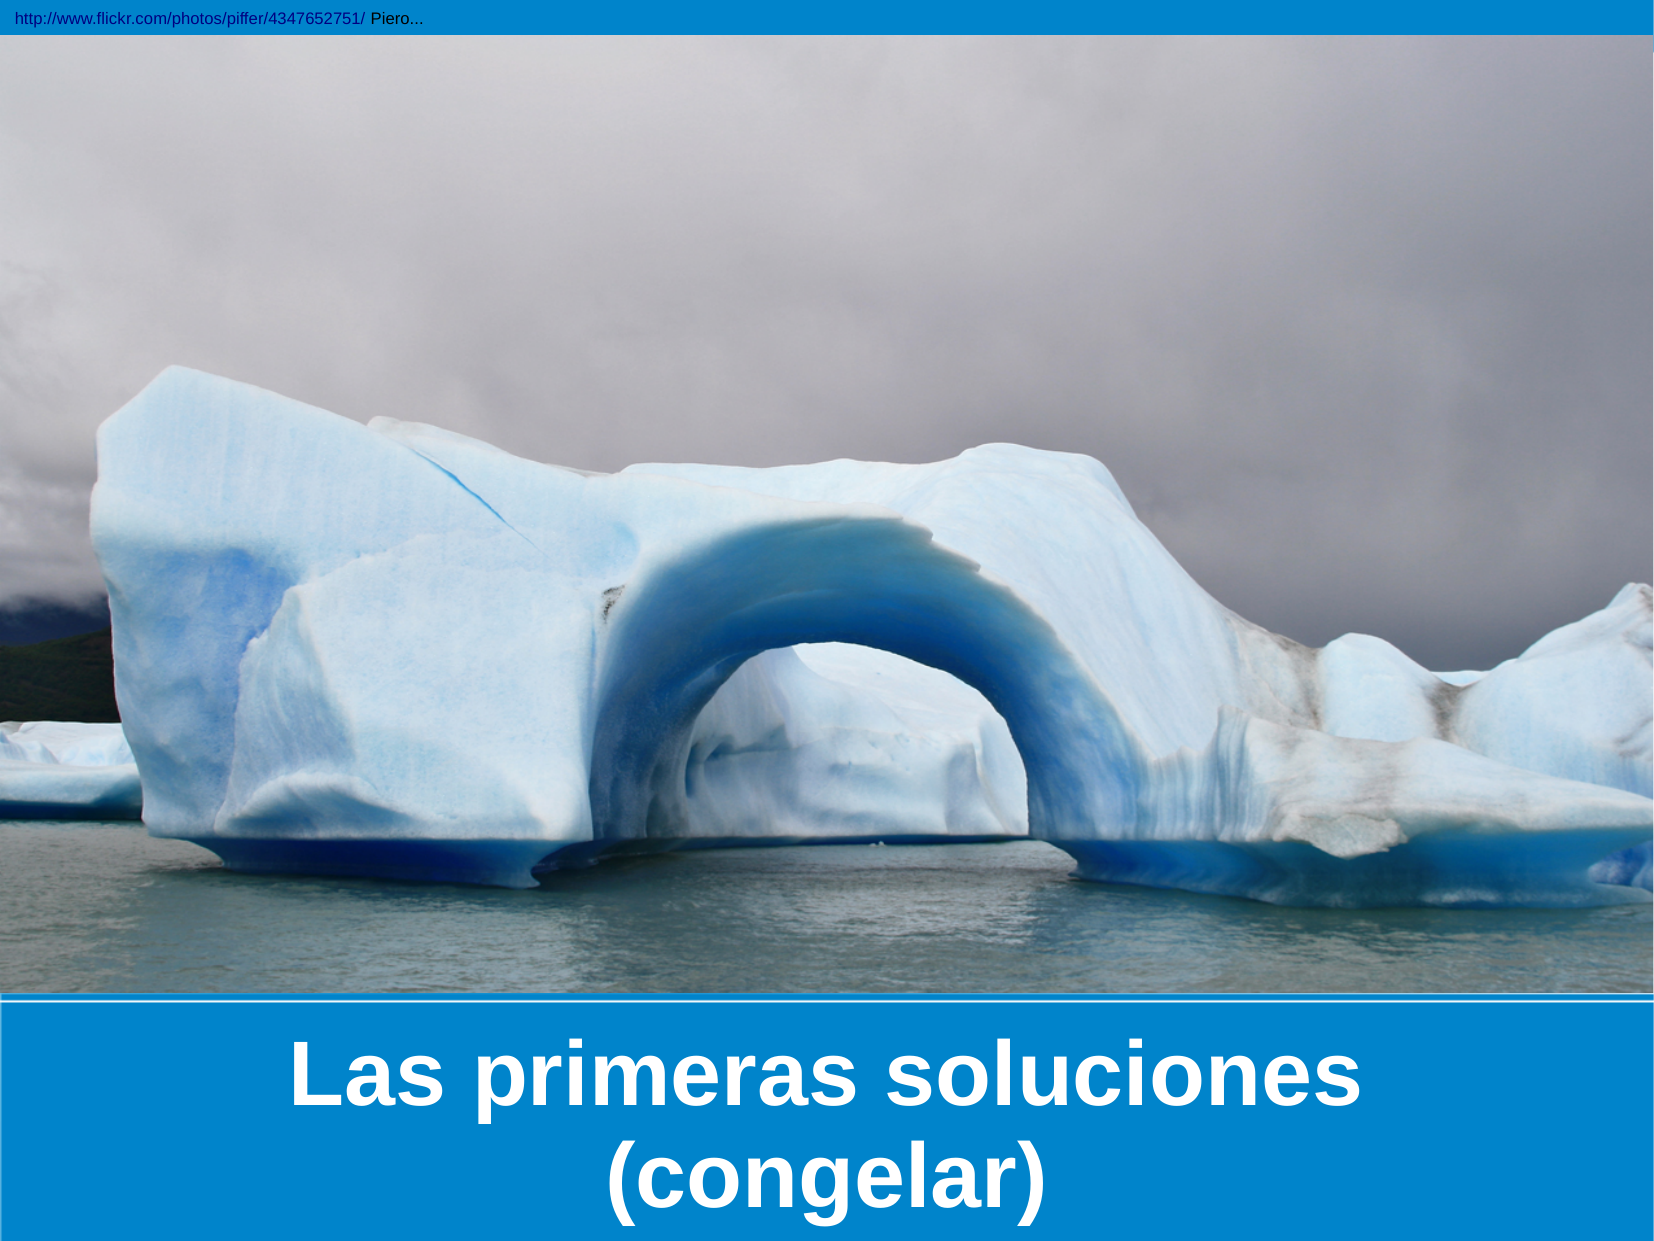

http://www.flickr.com/photos/piffer/4347652751/ Piero...
# Las primeras soluciones (congelar)